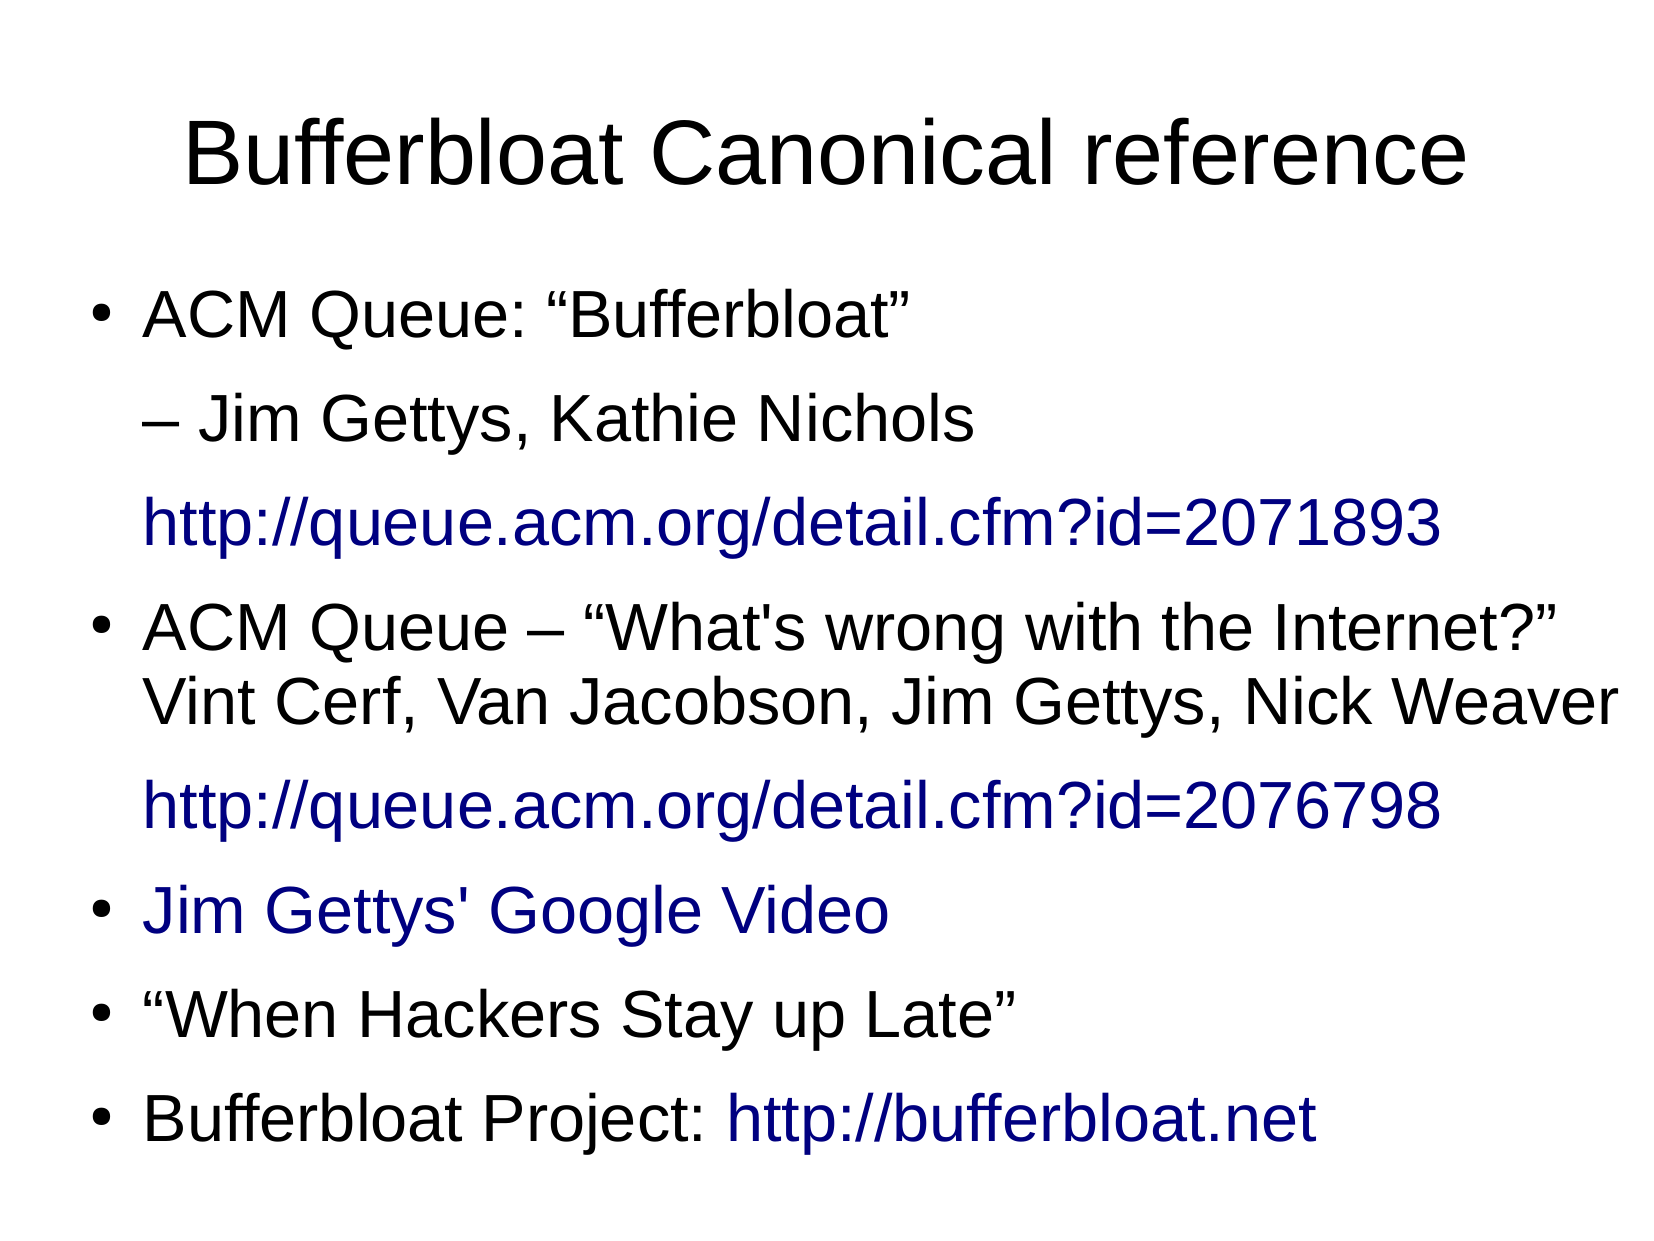

# Bufferbloat Canonical reference
ACM Queue: “Bufferbloat”
– Jim Gettys, Kathie Nichols
http://queue.acm.org/detail.cfm?id=2071893
ACM Queue – “What's wrong with the Internet?” Vint Cerf, Van Jacobson, Jim Gettys, Nick Weaver
http://queue.acm.org/detail.cfm?id=2076798
Jim Gettys' Google Video
“When Hackers Stay up Late”
Bufferbloat Project: http://bufferbloat.net